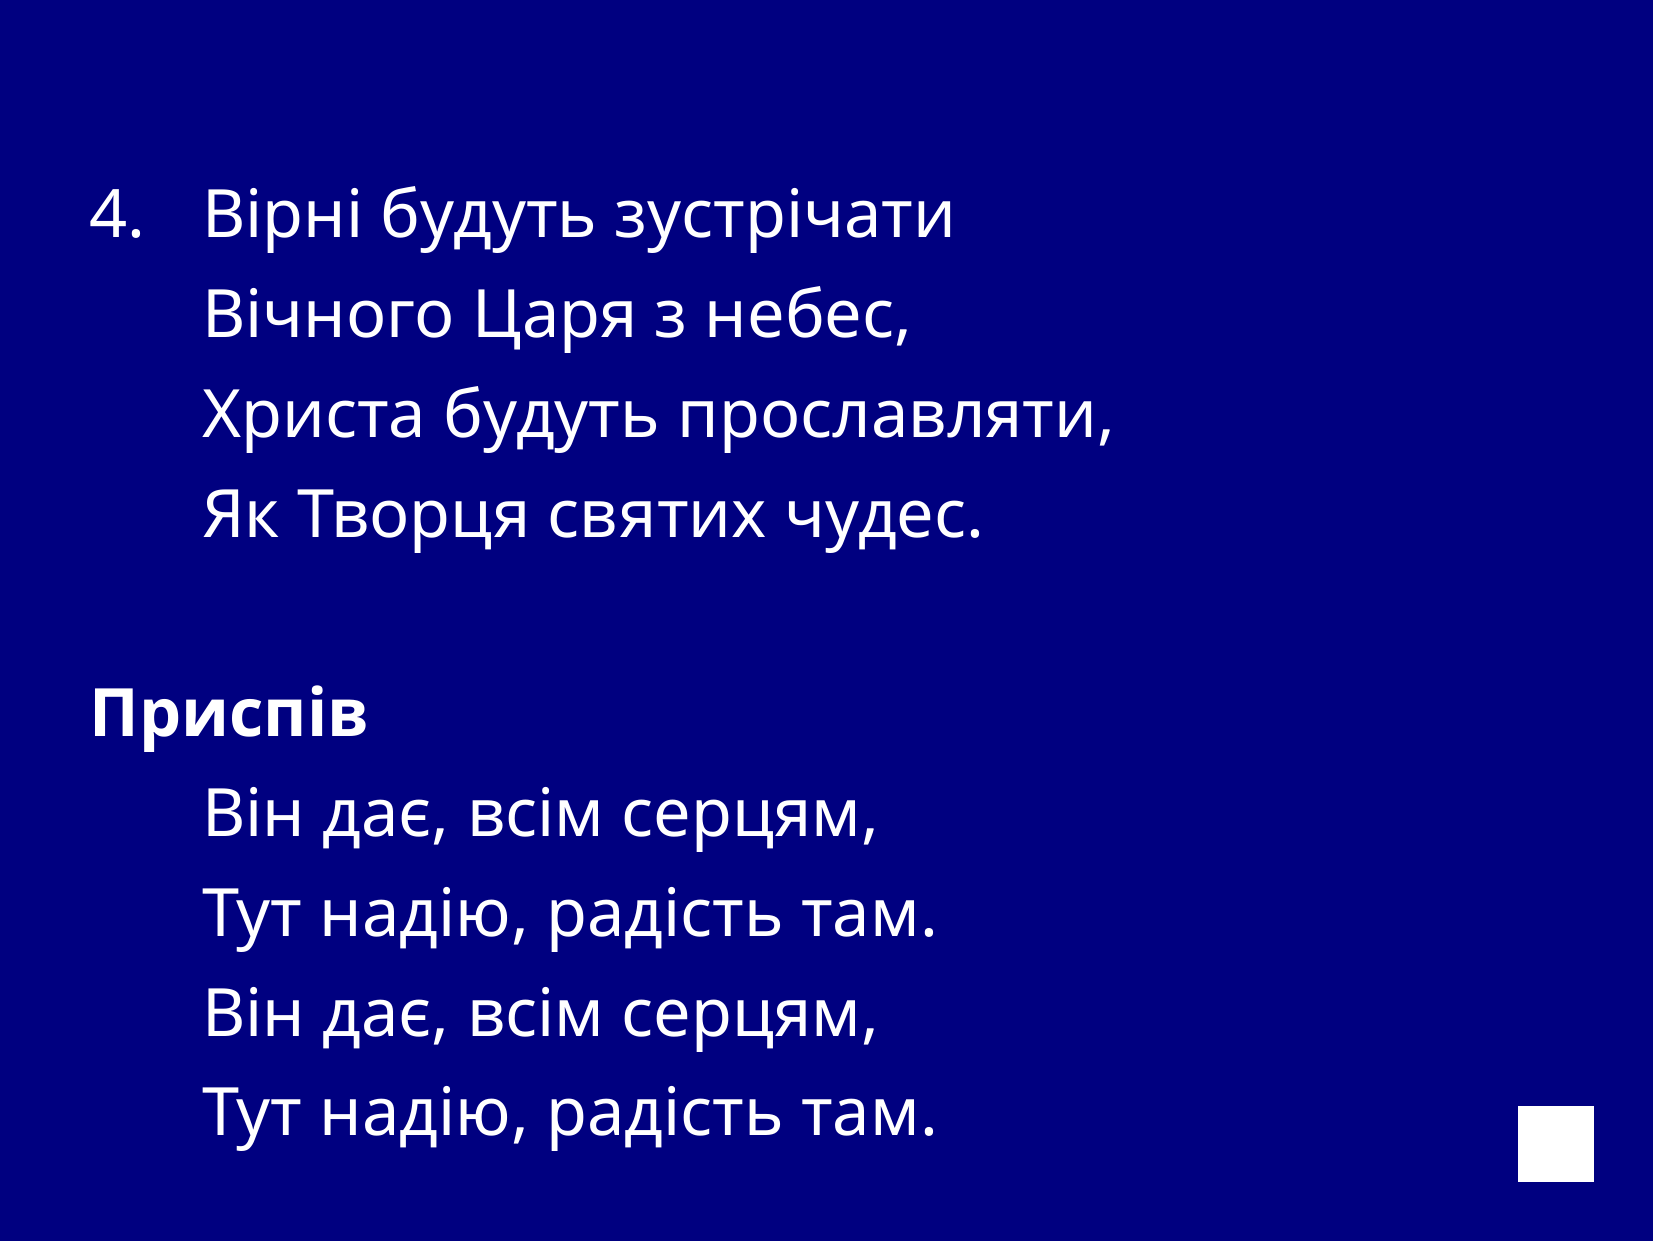

4.	Вірні будуть зустрічати
	Вічного Царя з небес,
	Христа будуть прославляти,
	Як Творця святих чудес.
Приспів
	Він дає, всім серцям,
	Тут надію, радість там.
	Він дає, всім серцям,
	Тут надію, радість там.